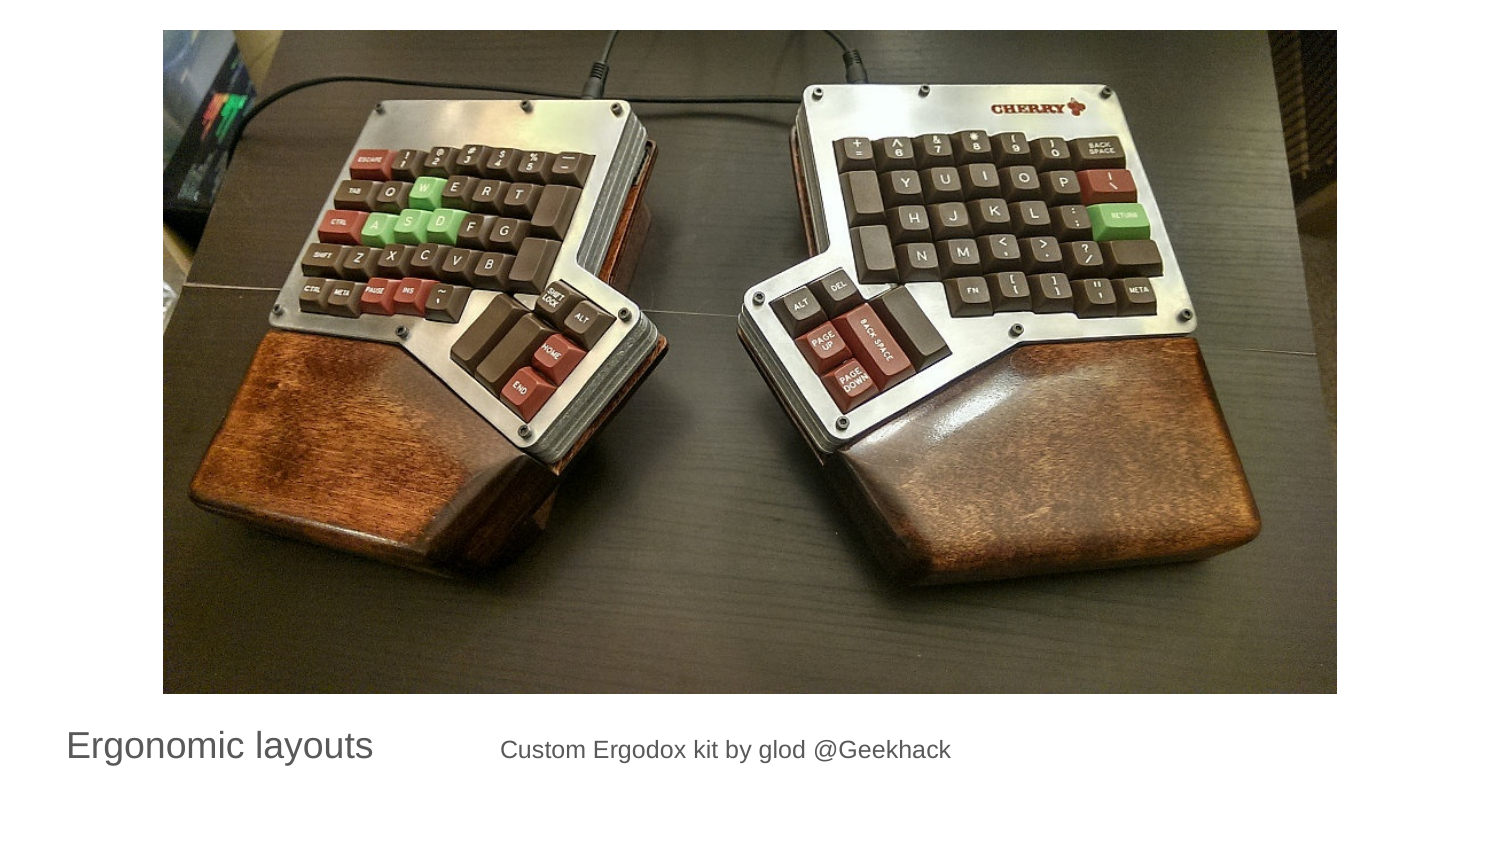

# Ergonomic layouts Custom Ergodox kit by glod @Geekhack